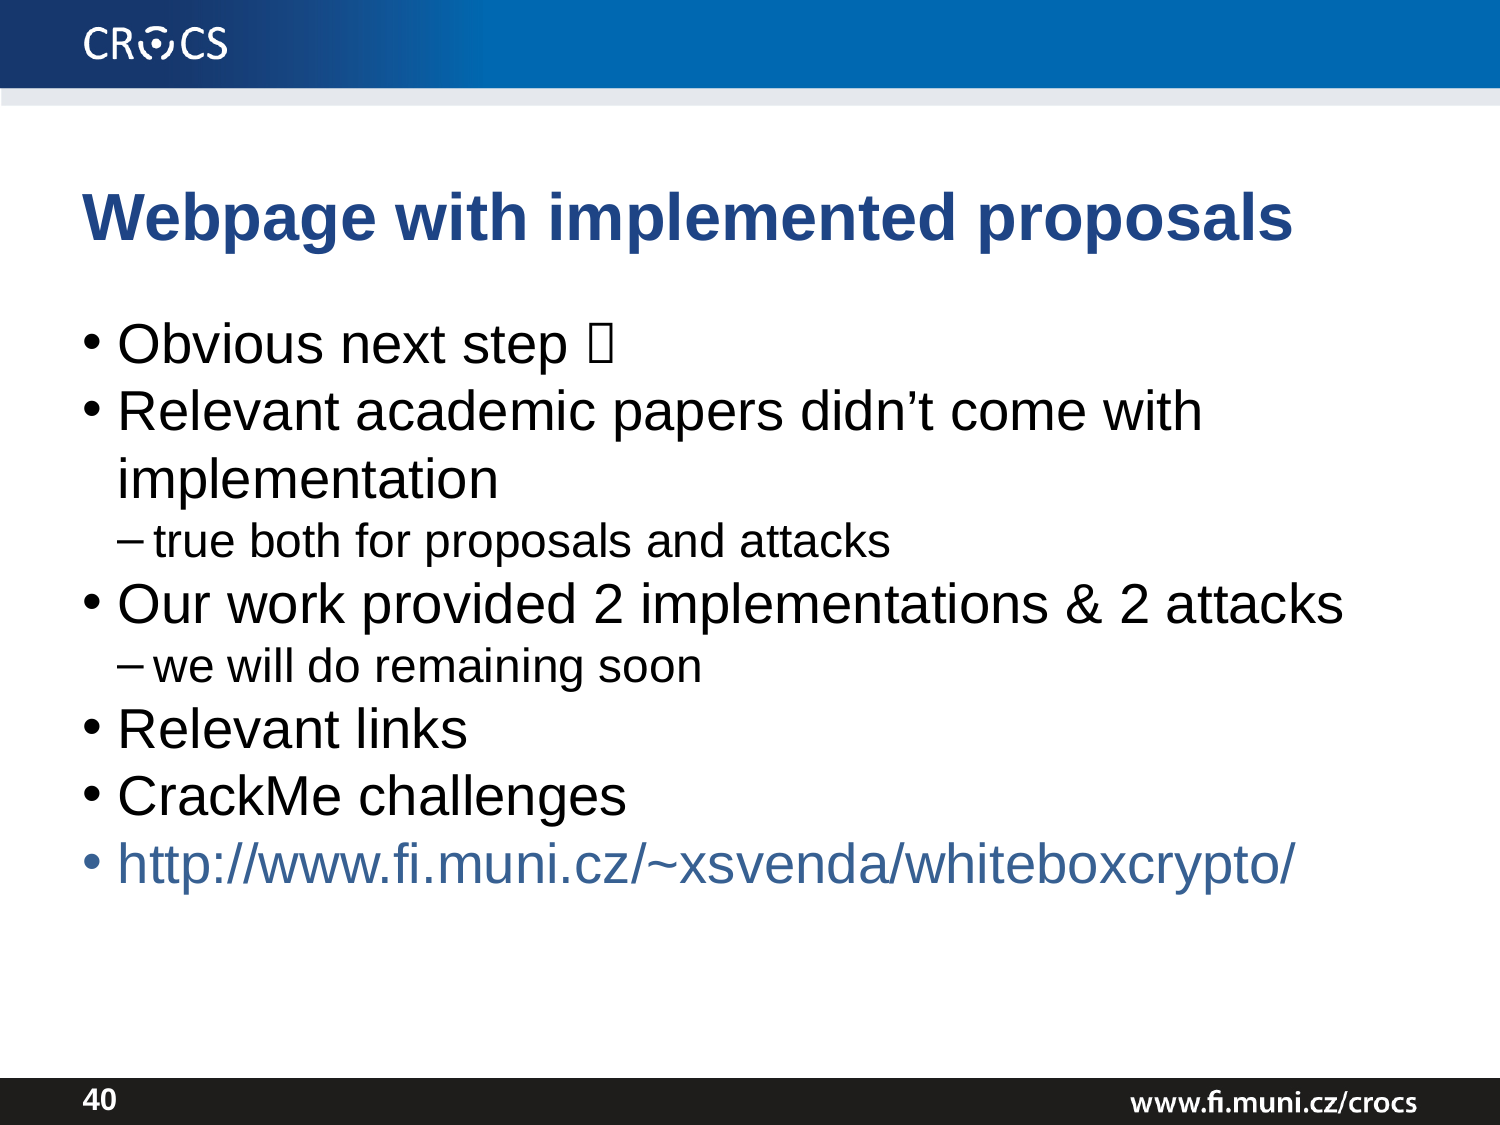

Webpage with implemented proposals
Obvious next step 
Relevant academic papers didn’t come with implementation
true both for proposals and attacks
Our work provided 2 implementations & 2 attacks
we will do remaining soon
Relevant links
CrackMe challenges
http://www.fi.muni.cz/~xsvenda/whiteboxcrypto/